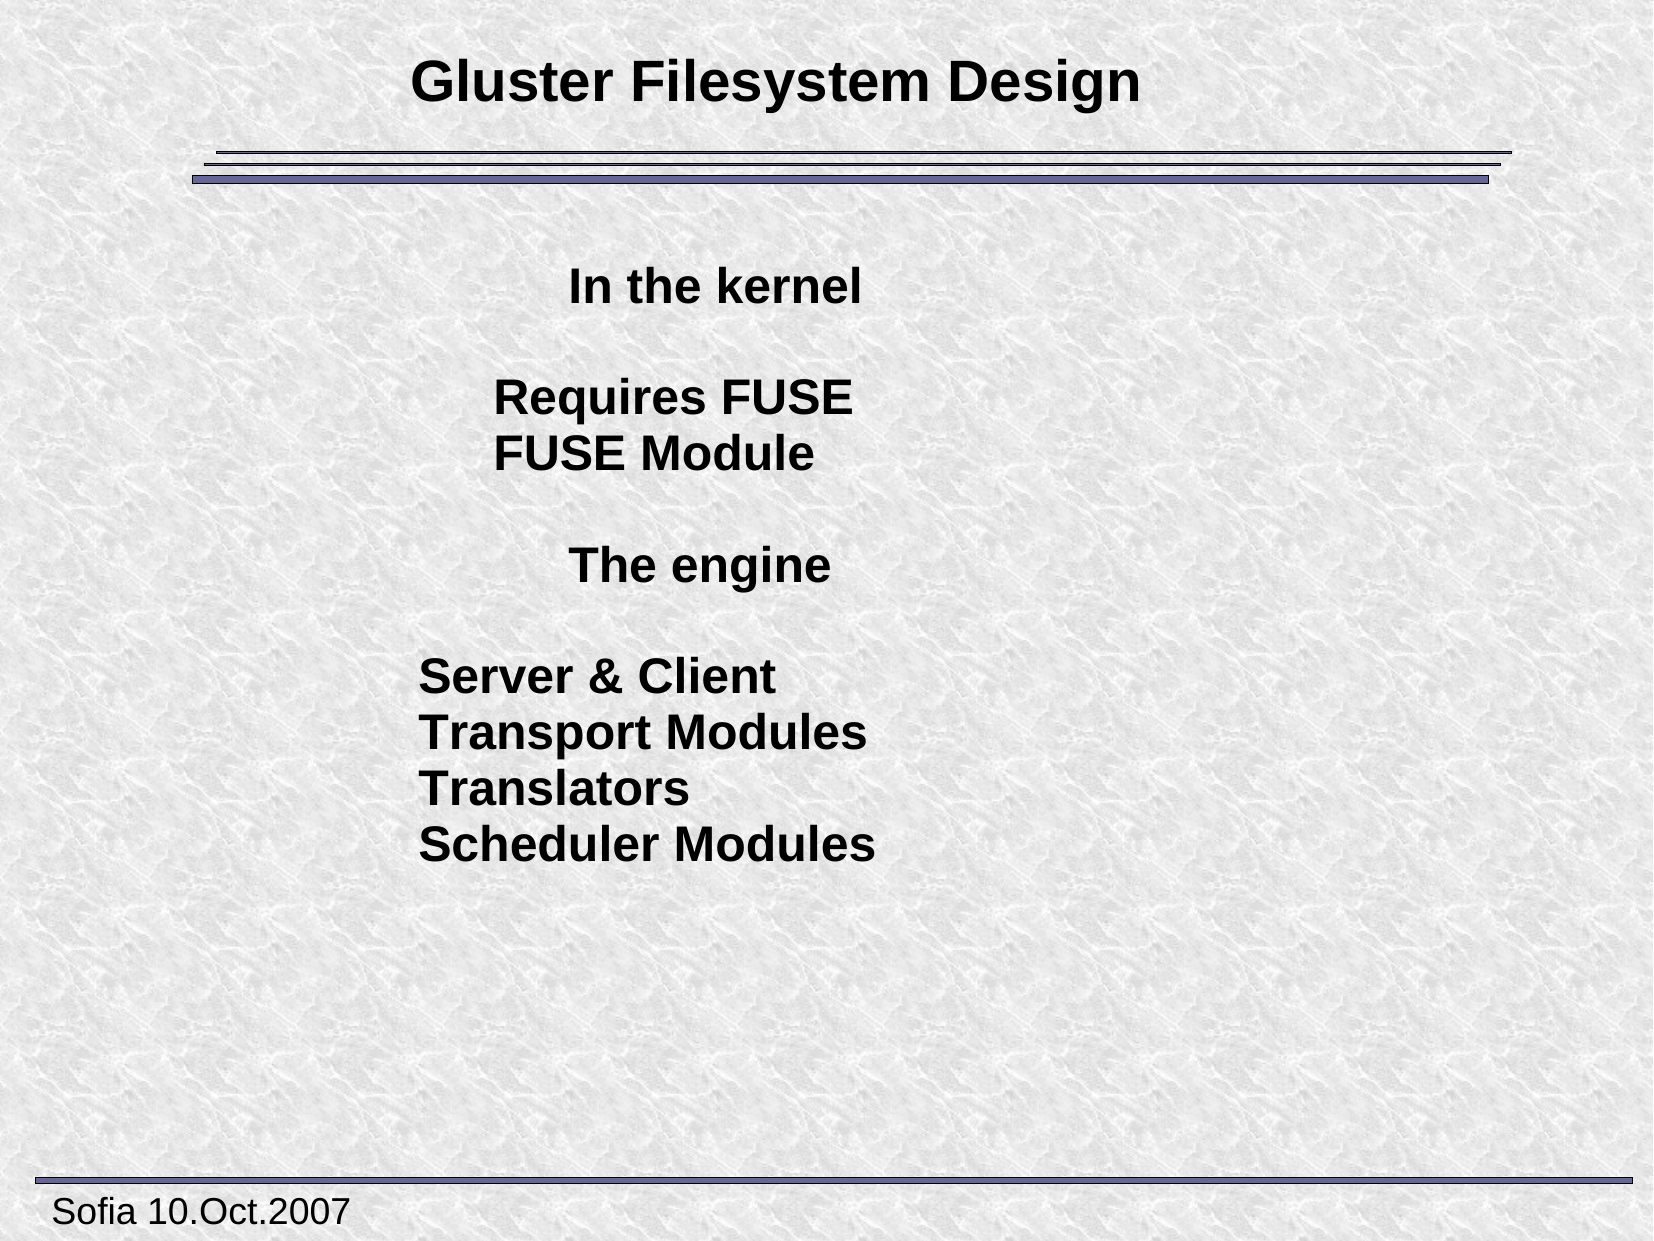

Gluster Filesystem Design
		In the kernel
	Requires FUSE
	FUSE Module
		The engine
Server & Client
Transport Modules
Translators
Scheduler Modules
Sofia 10.Oct.2007